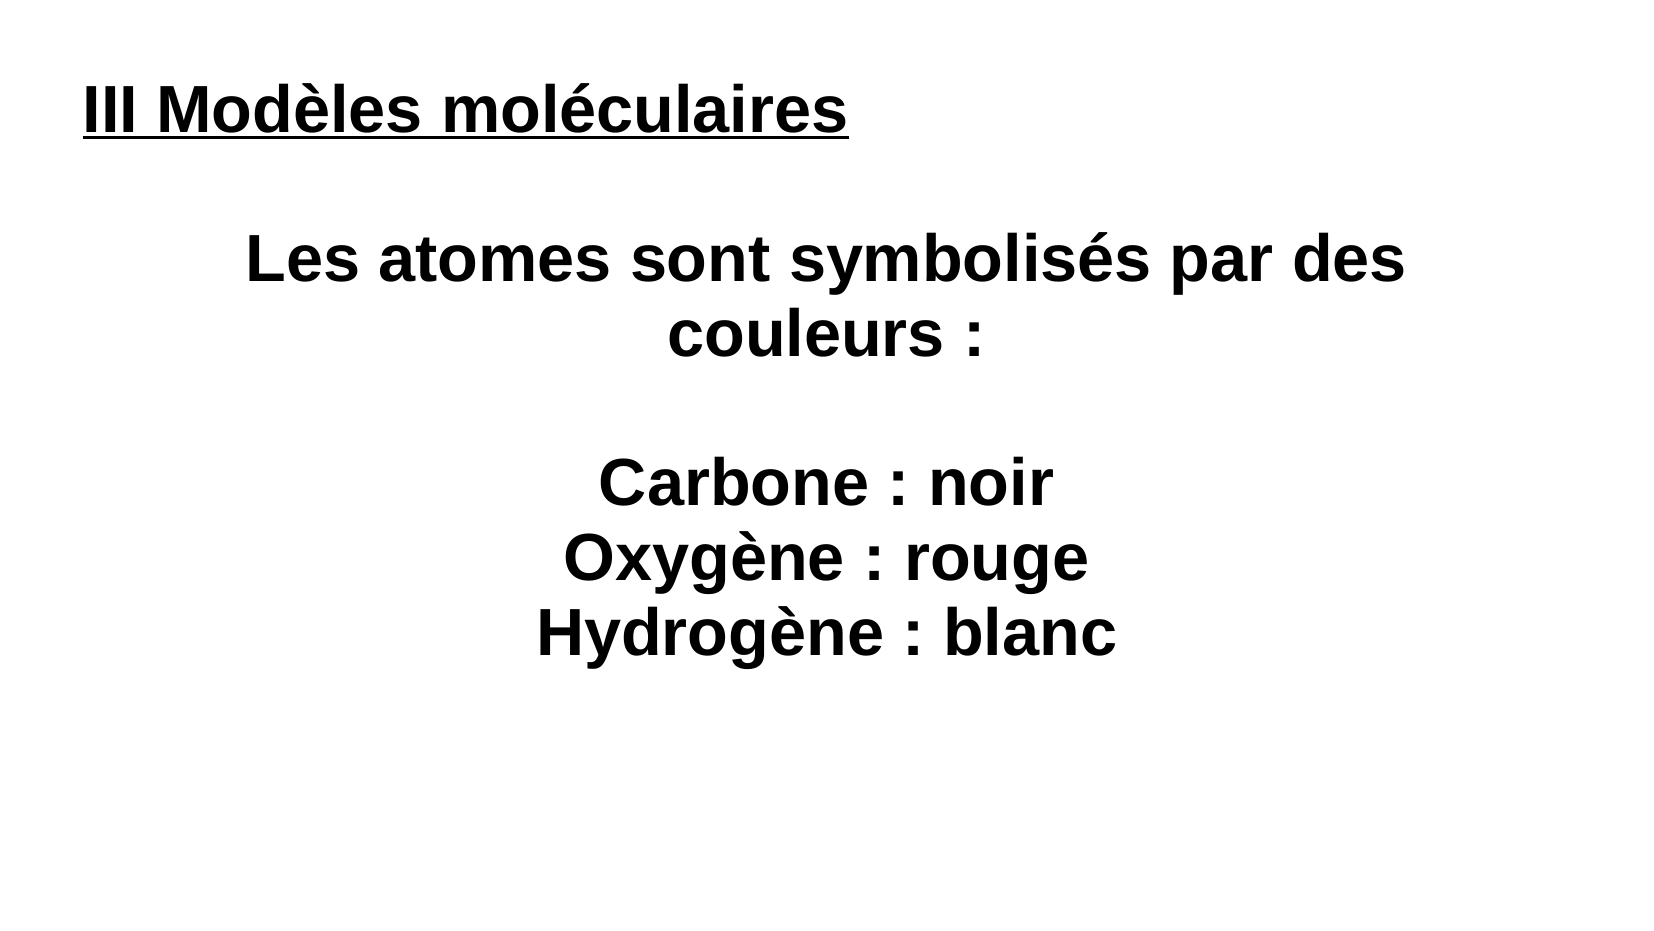

# III Modèles moléculaires
Les atomes sont symbolisés par des couleurs :
Carbone : noir
Oxygène : rouge
Hydrogène : blanc